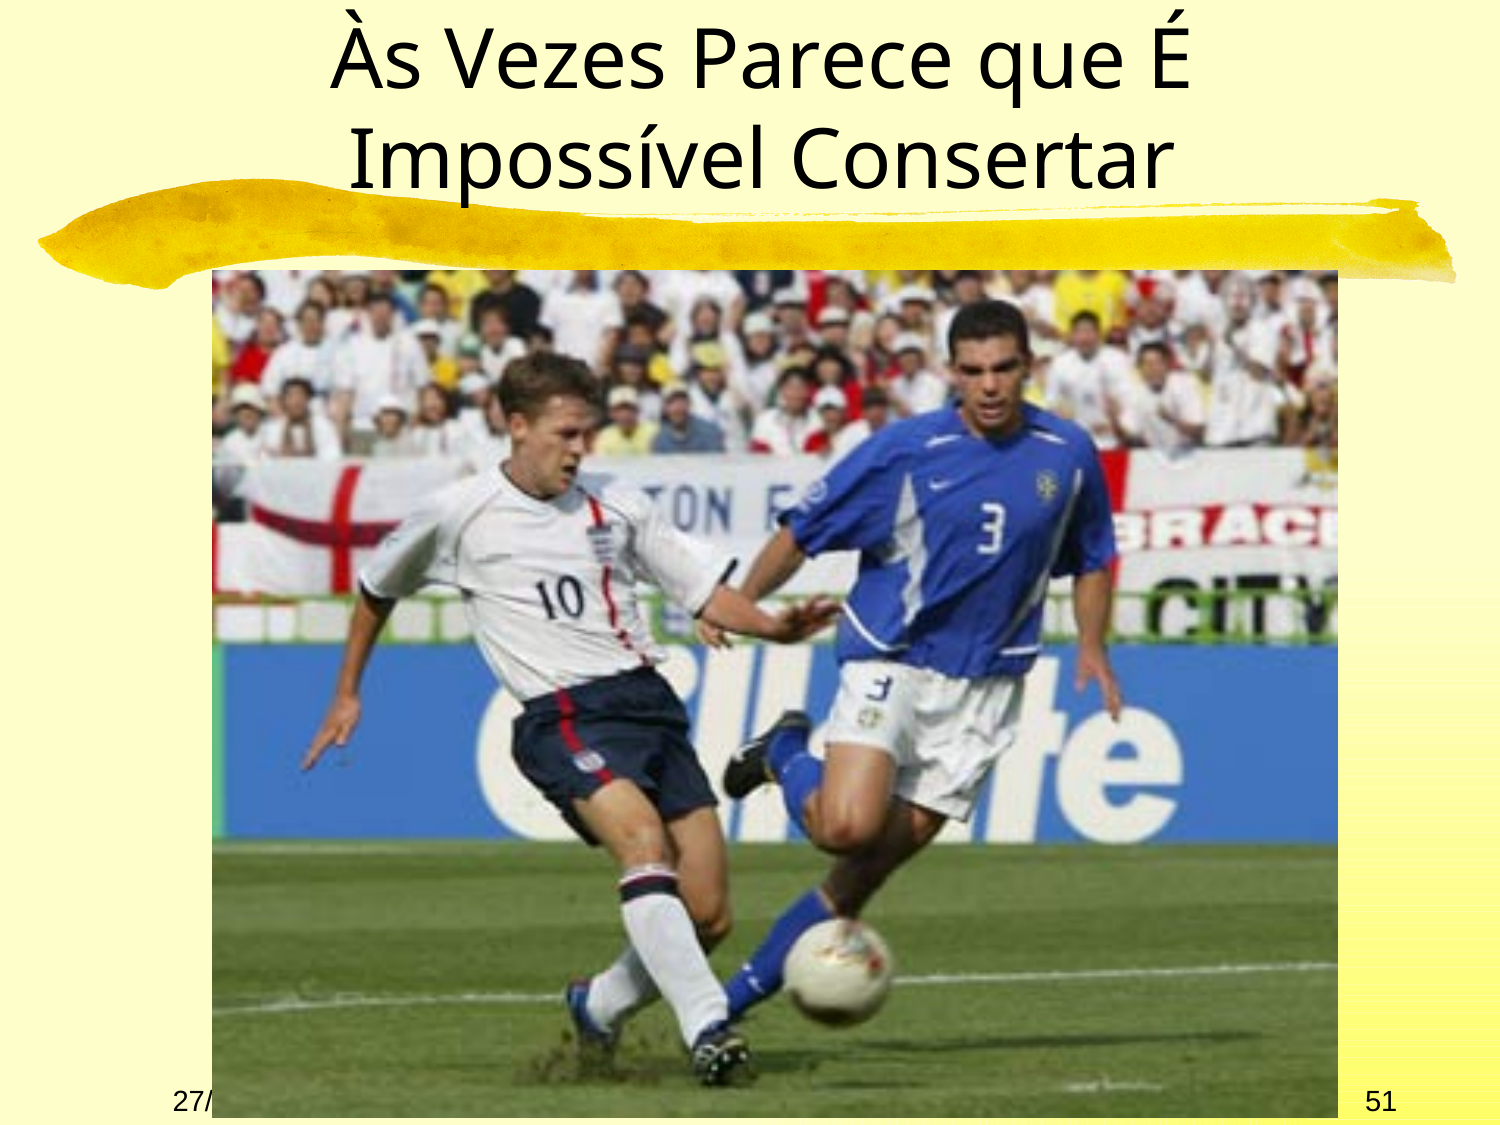

# Às Vezes Parece que É Impossível Consertar
ECOOP'99 OOOSW
51